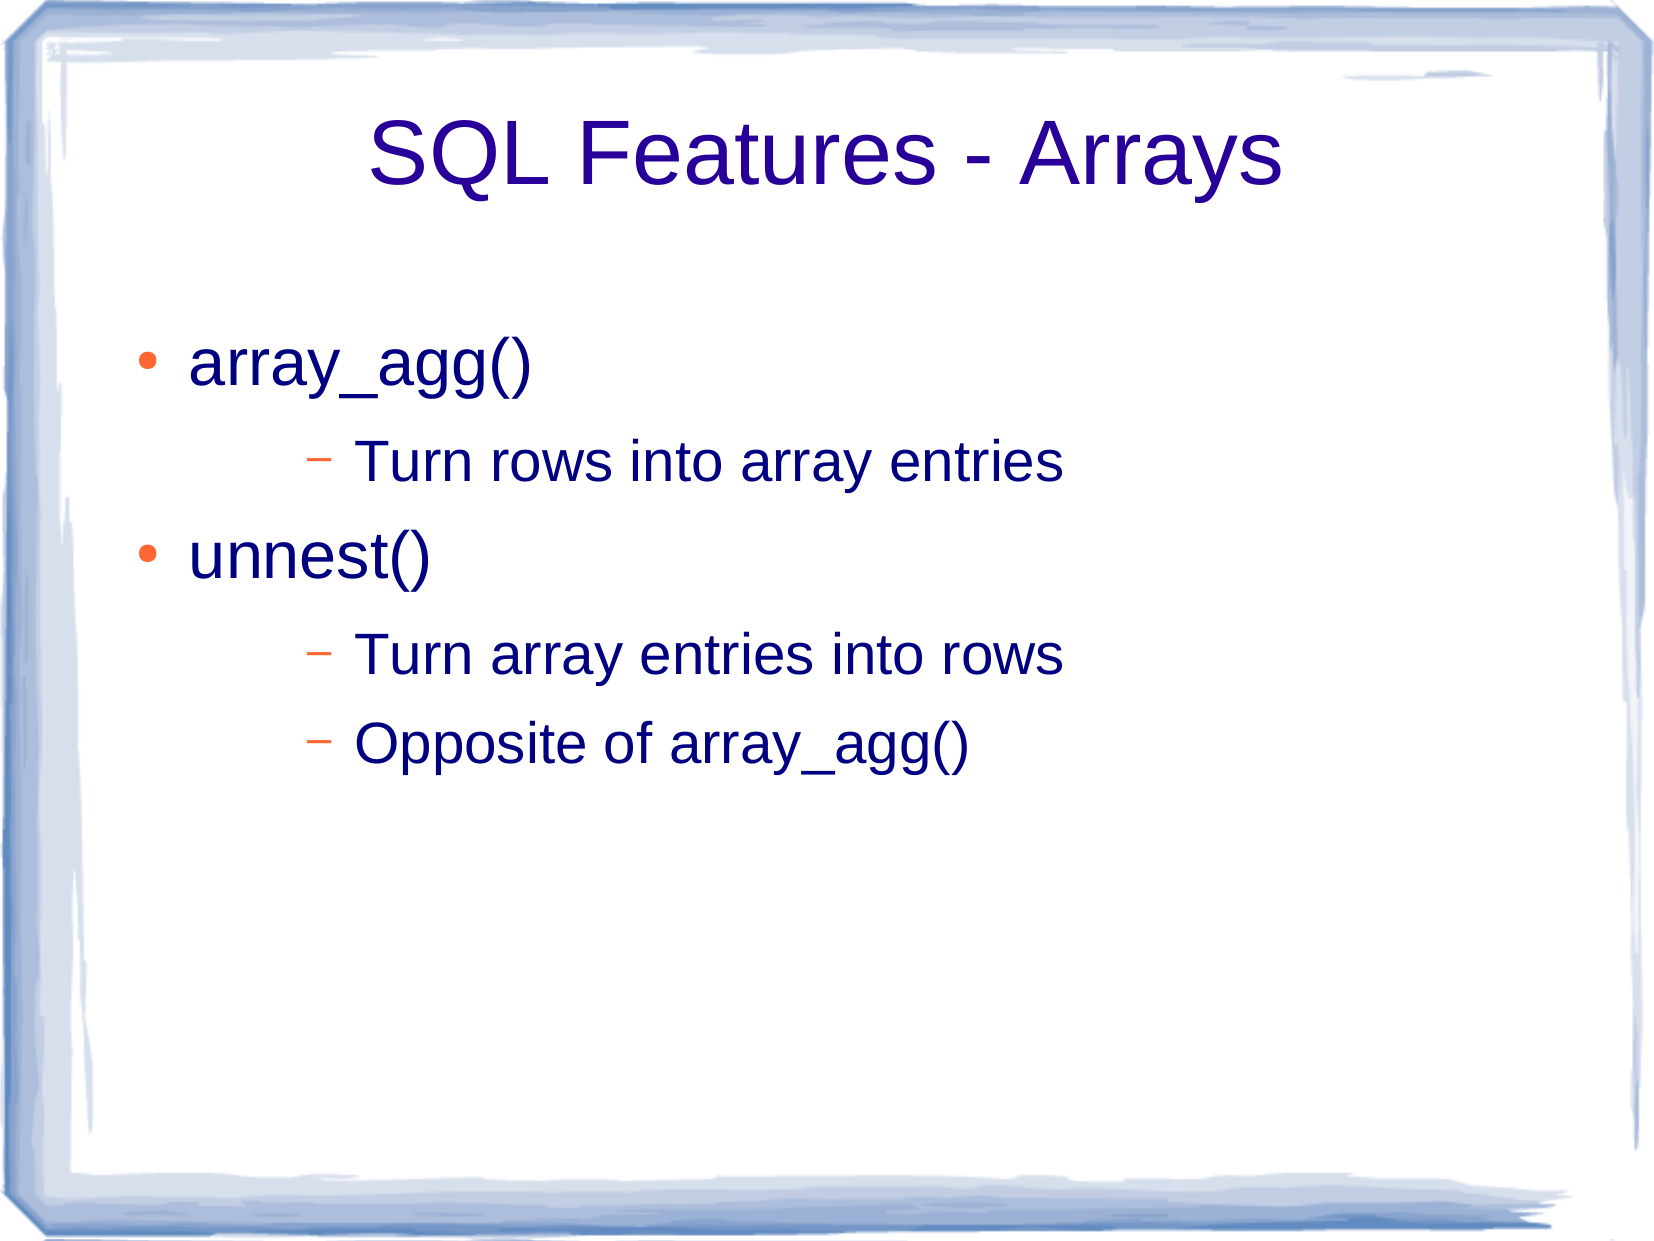

# SQL Features - Arrays
array_agg()
Turn rows into array entries
unnest()
Turn array entries into rows
Opposite of array_agg()